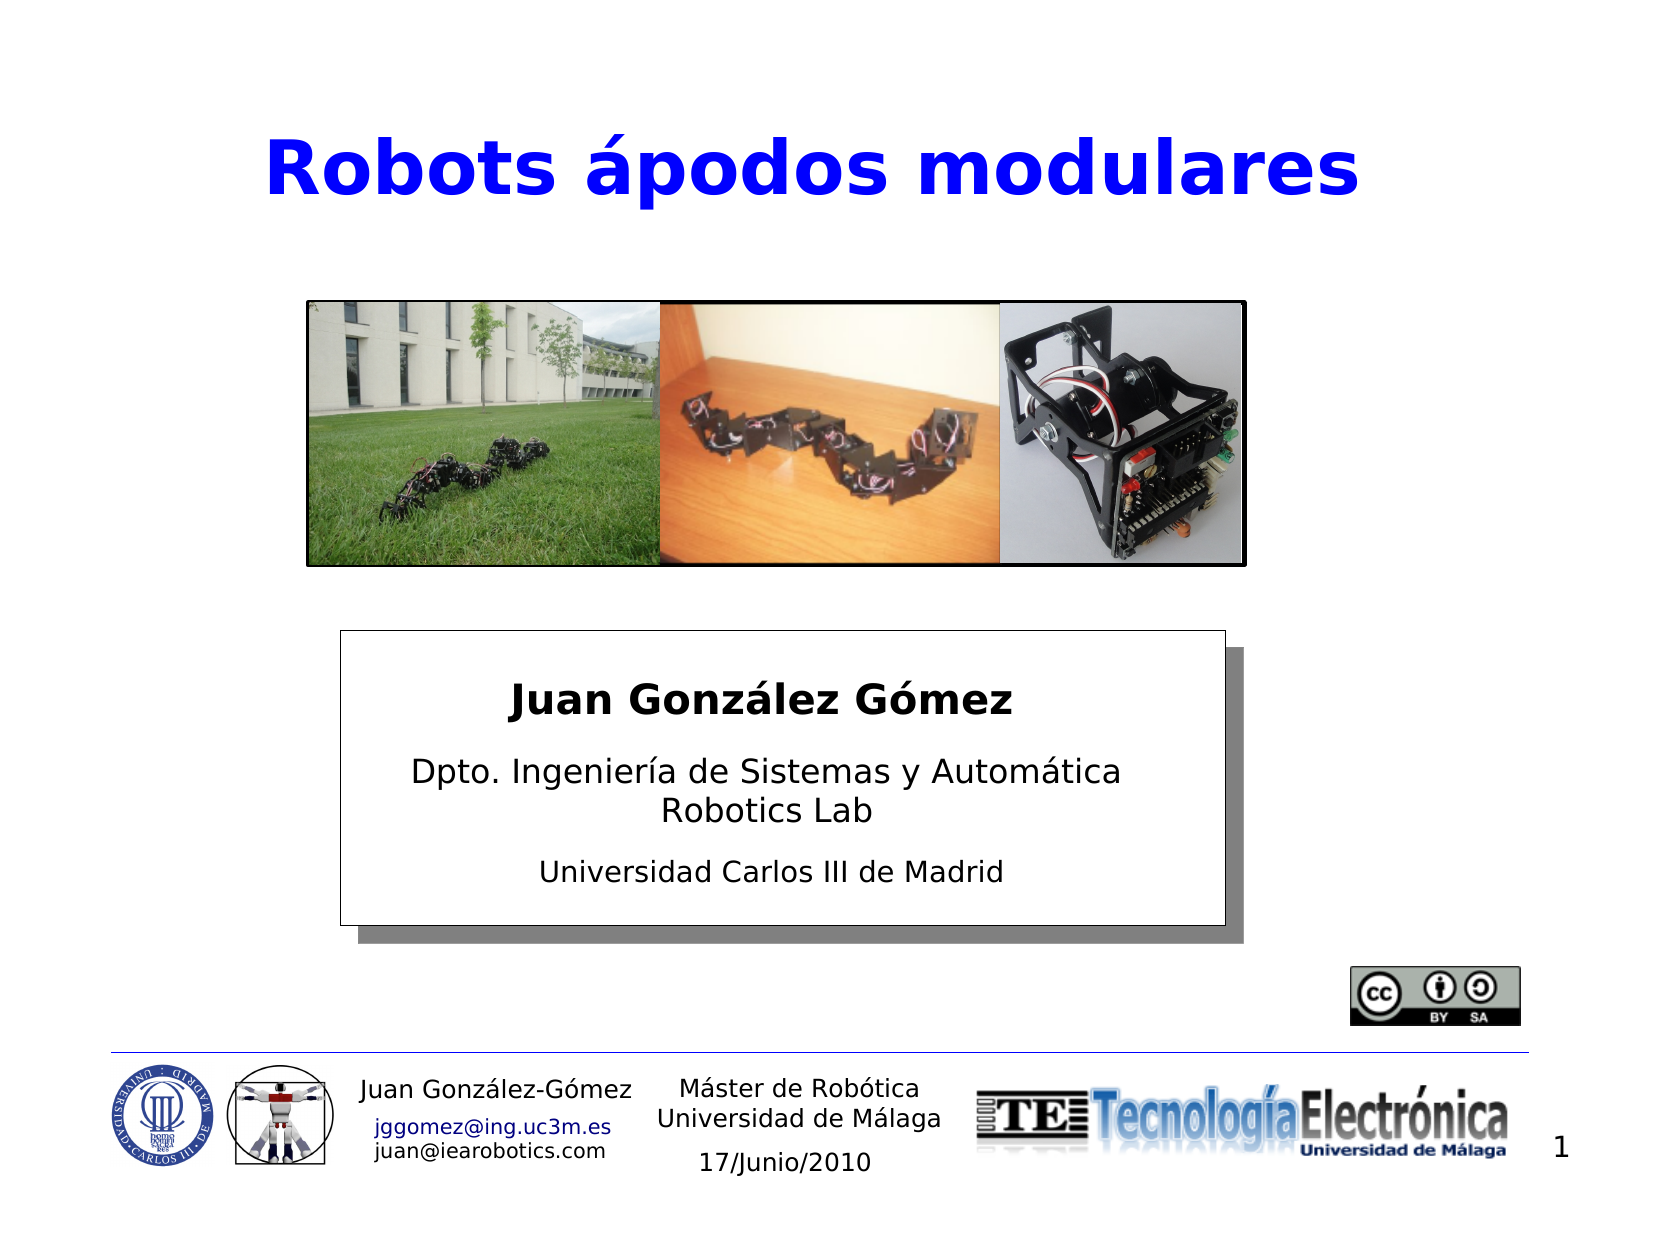

Robots ápodos modulares
Juan González Gómez
Dpto. Ingeniería de Sistemas y Automática
Robotics Lab
Universidad Carlos III de Madrid
Máster de Robótica
Universidad de Málaga
Juan González-Gómez
jggomez@ing.uc3m.es
juan@iearobotics.com
1
 17/Junio/2010